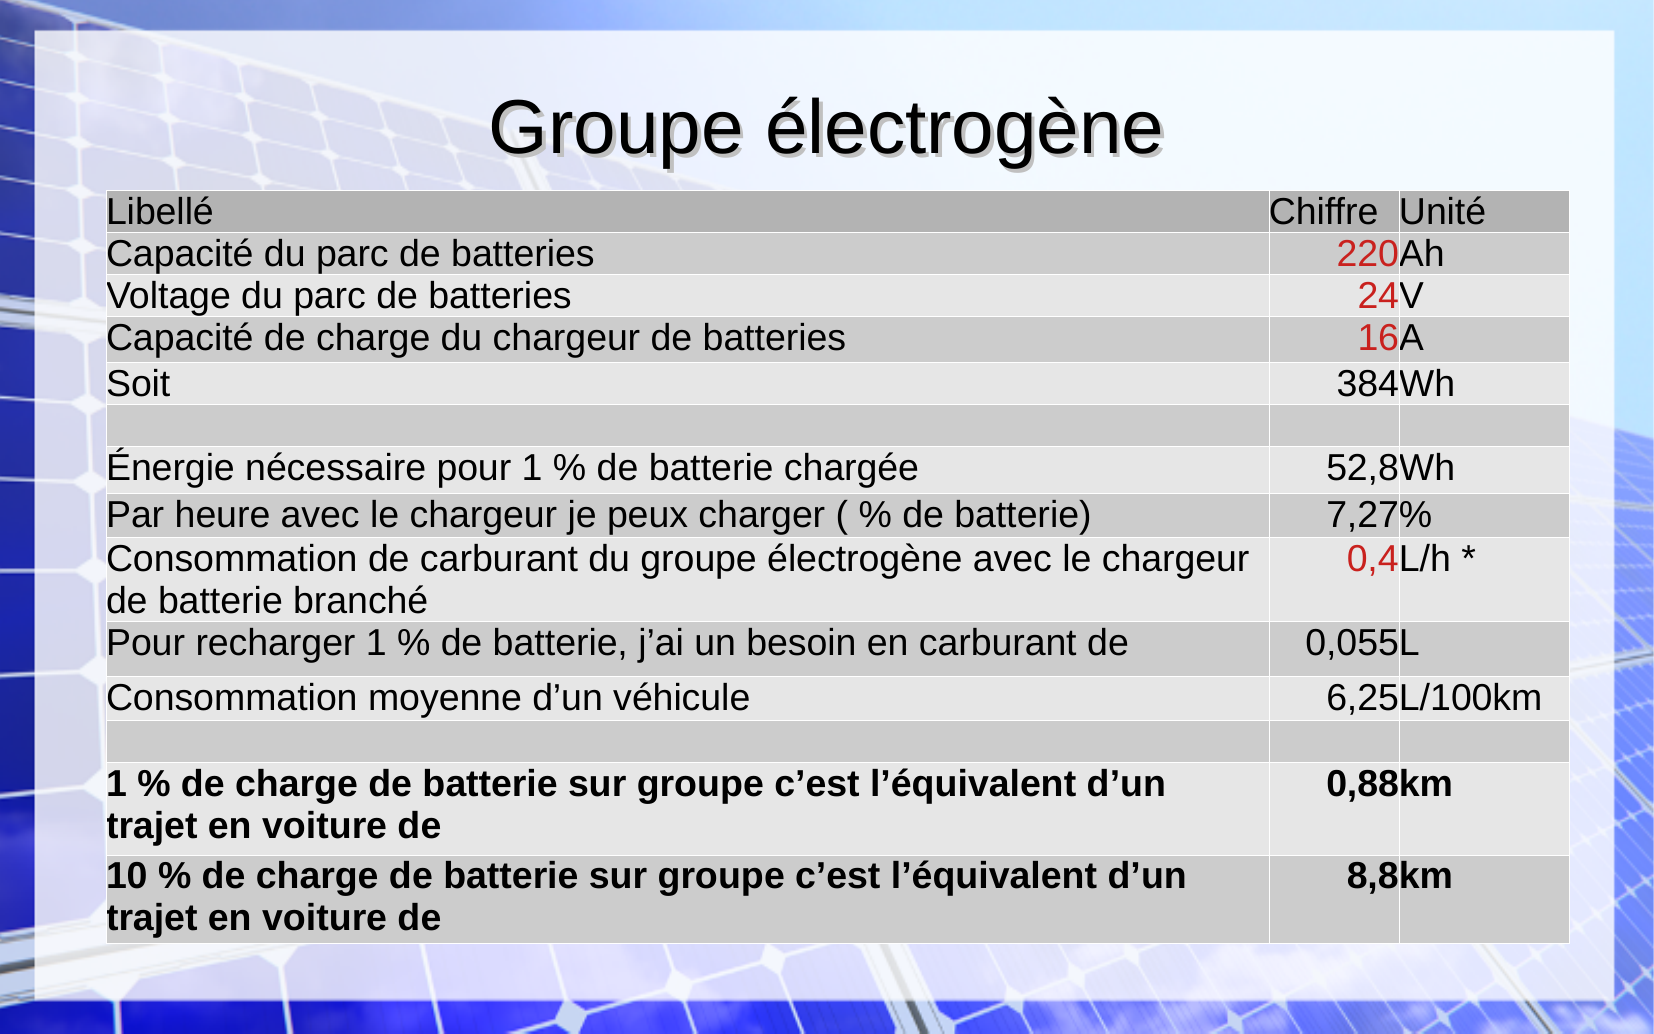

# Groupe électrogène
| Libellé | Chiffre | Unité |
| --- | --- | --- |
| Capacité du parc de batteries | 220 | Ah |
| Voltage du parc de batteries | 24 | V |
| Capacité de charge du chargeur de batteries | 16 | A |
| Soit | 384 | Wh |
| | | |
| Énergie nécessaire pour 1 % de batterie chargée | 52,8 | Wh |
| Par heure avec le chargeur je peux charger ( % de batterie) | 7,27 | % |
| Consommation de carburant du groupe électrogène avec le chargeur de batterie branché | 0,4 | L/h \* |
| Pour recharger 1 % de batterie, j’ai un besoin en carburant de | 0,055 | L |
| Consommation moyenne d’un véhicule | 6,25 | L/100km |
| | | |
| 1 % de charge de batterie sur groupe c’est l’équivalent d’un trajet en voiture de | 0,88 | km |
| 10 % de charge de batterie sur groupe c’est l’équivalent d’un trajet en voiture de | 8,8 | km |